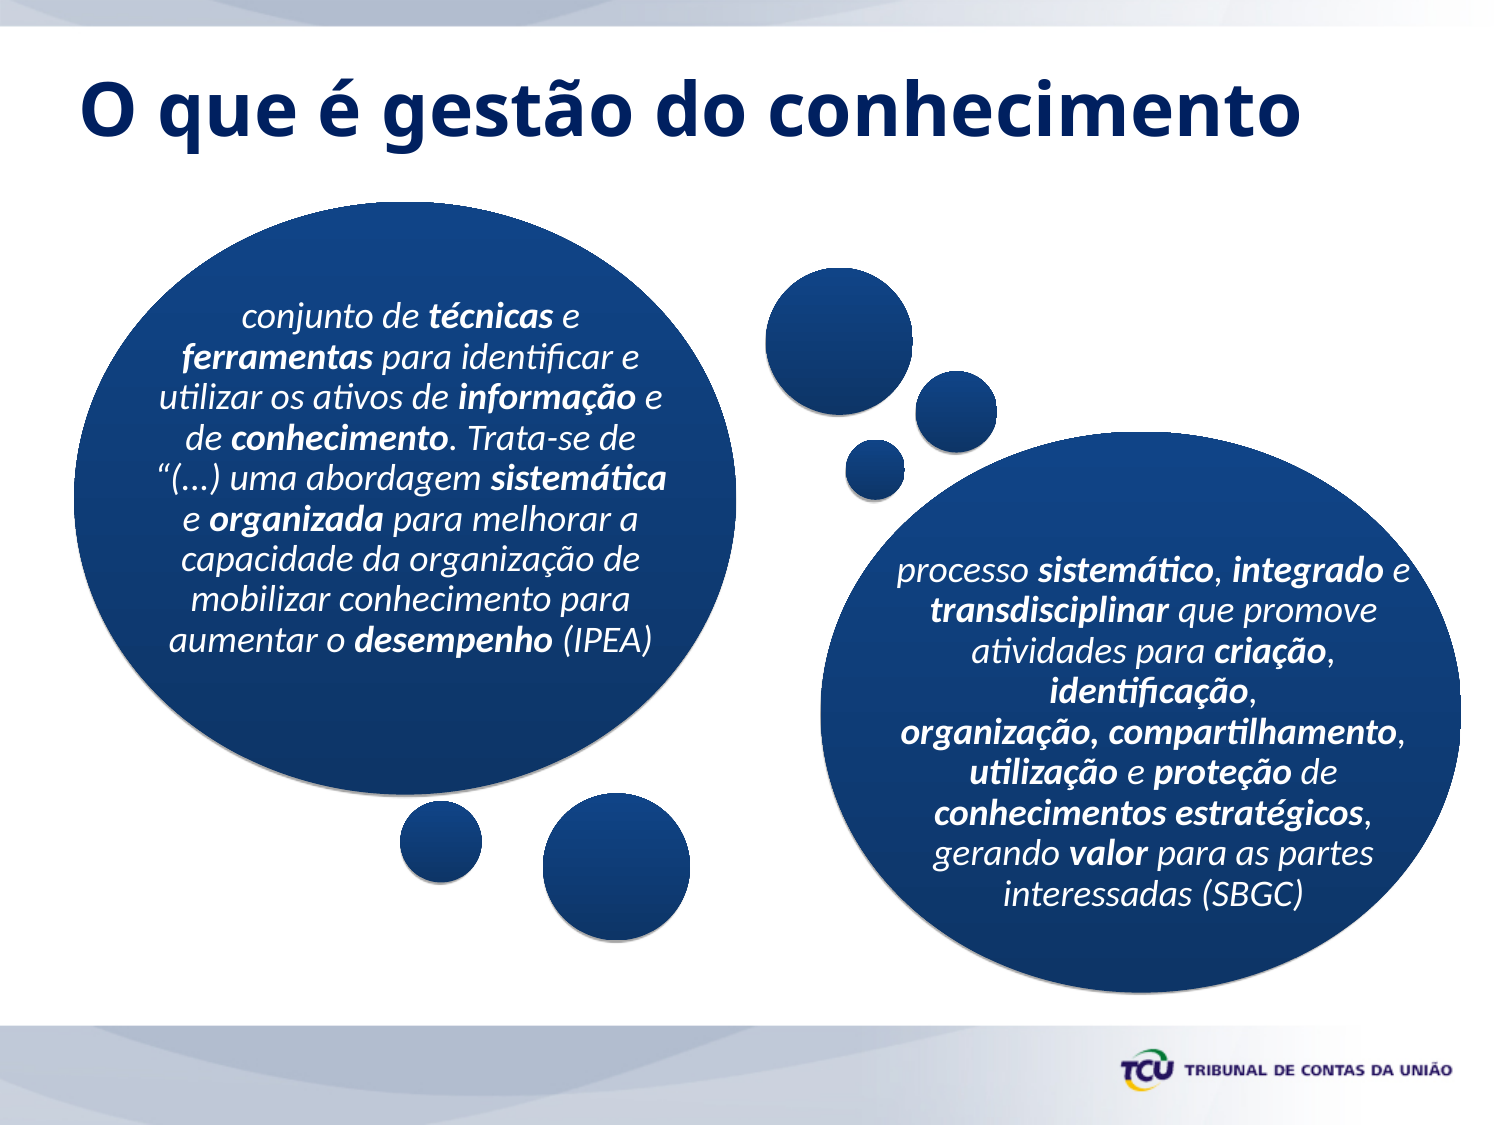

# O que é gestão do conhecimento
conjunto de técnicas e ferramentas para identificar e utilizar os ativos de informação e de conhecimento. Trata-se de “(...) uma abordagem sistemática e organizada para melhorar a capacidade da organização de mobilizar conhecimento para aumentar o desempenho (IPEA)
processo sistemático, integrado e transdisciplinar que promove atividades para criação, identificação, organização, compartilhamento, utilização e proteção de conhecimentos estratégicos, gerando valor para as partes interessadas (SBGC)